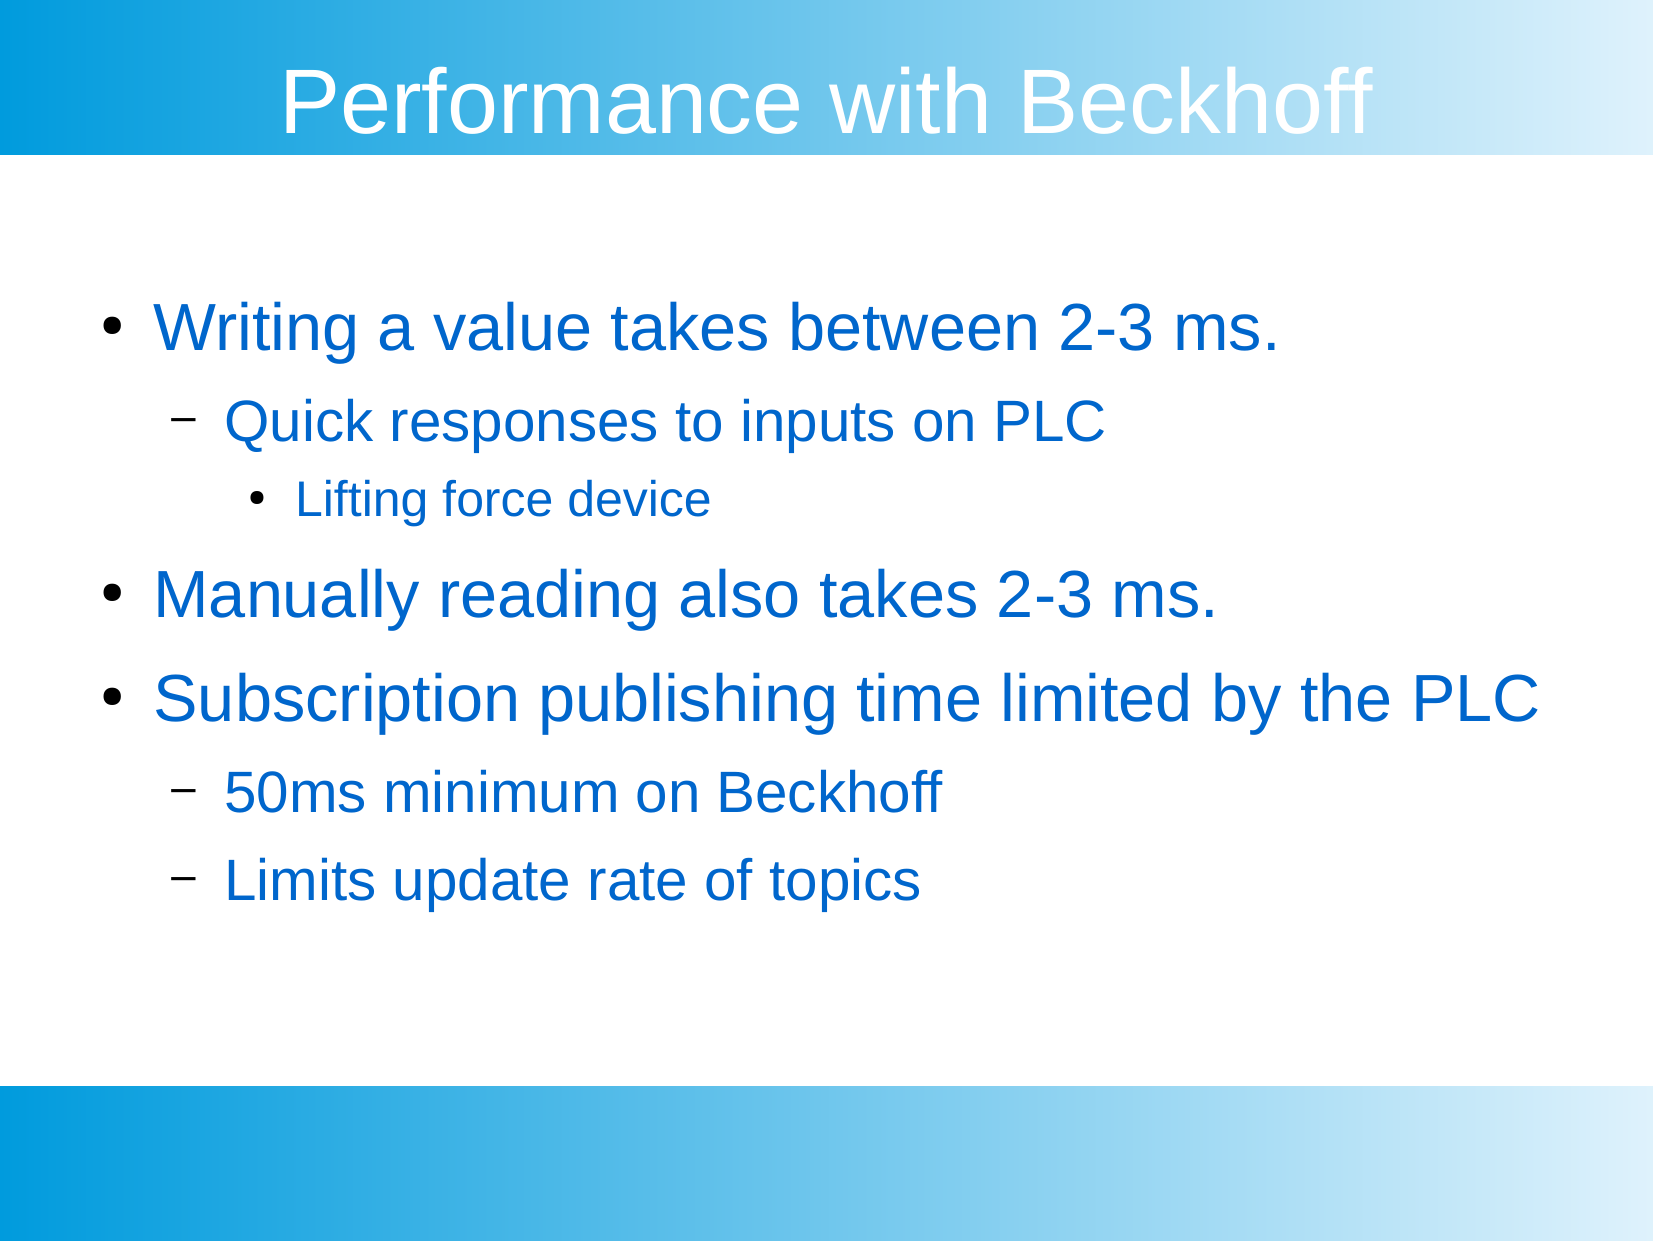

# Performance with Beckhoff
Writing a value takes between 2-3 ms.
Quick responses to inputs on PLC
Lifting force device
Manually reading also takes 2-3 ms.
Subscription publishing time limited by the PLC
50ms minimum on Beckhoff
Limits update rate of topics